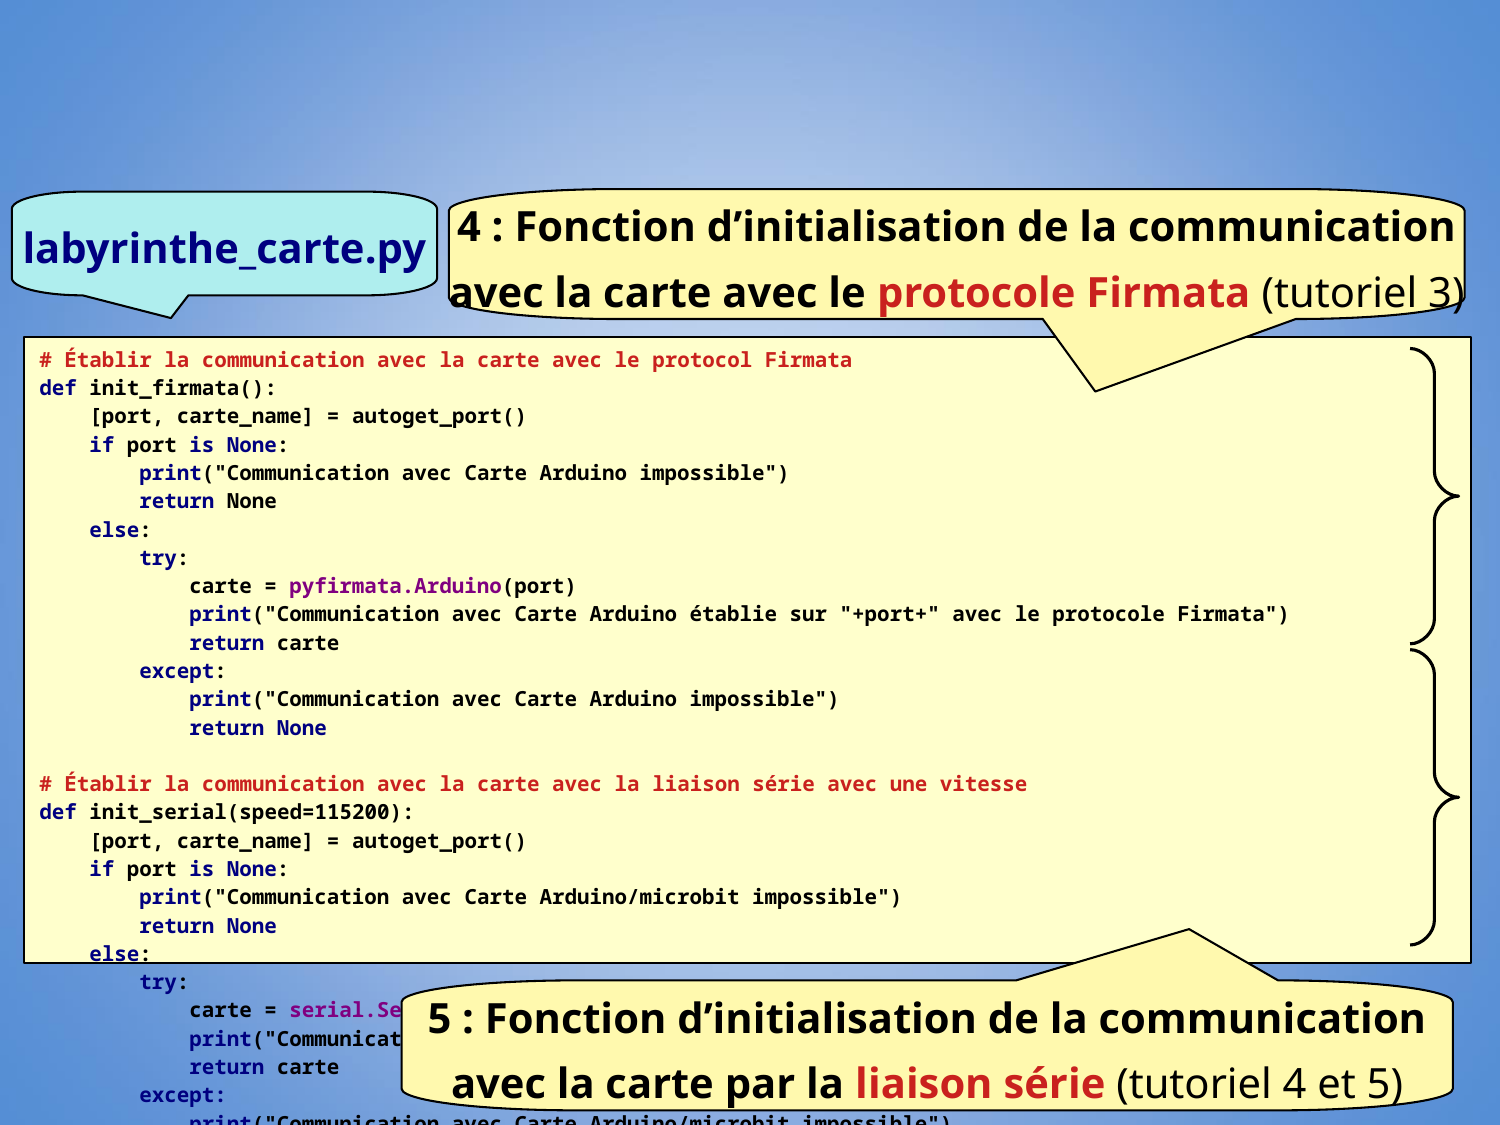

4 : Fonction d’initialisation de la communication
avec la carte avec le protocole Firmata (tutoriel 3)
labyrinthe_carte.py
# Établir la communication avec la carte avec le protocol Firmata
def init_firmata():
 [port, carte_name] = autoget_port()
 if port is None:
 print("Communication avec Carte Arduino impossible")
 return None
 else:
 try:
 carte = pyfirmata.Arduino(port)
 print("Communication avec Carte Arduino établie sur "+port+" avec le protocole Firmata")
 return carte
 except:
 print("Communication avec Carte Arduino impossible")
 return None
# Établir la communication avec la carte avec la liaison série avec une vitesse
def init_serial(speed=115200):
 [port, carte_name] = autoget_port()
 if port is None:
 print("Communication avec Carte Arduino/microbit impossible")
 return None
 else:
 try:
 carte = serial.Serial(port,speed)
 print("Communication avec Carte Arduino/microbit établie sur "+port+" à la vitesse "+speed+"bauds")
 return carte
 except:
 print("Communication avec Carte Arduino/microbit impossible")
 return None
5 : Fonction d’initialisation de la communication
avec la carte par la liaison série (tutoriel 4 et 5)